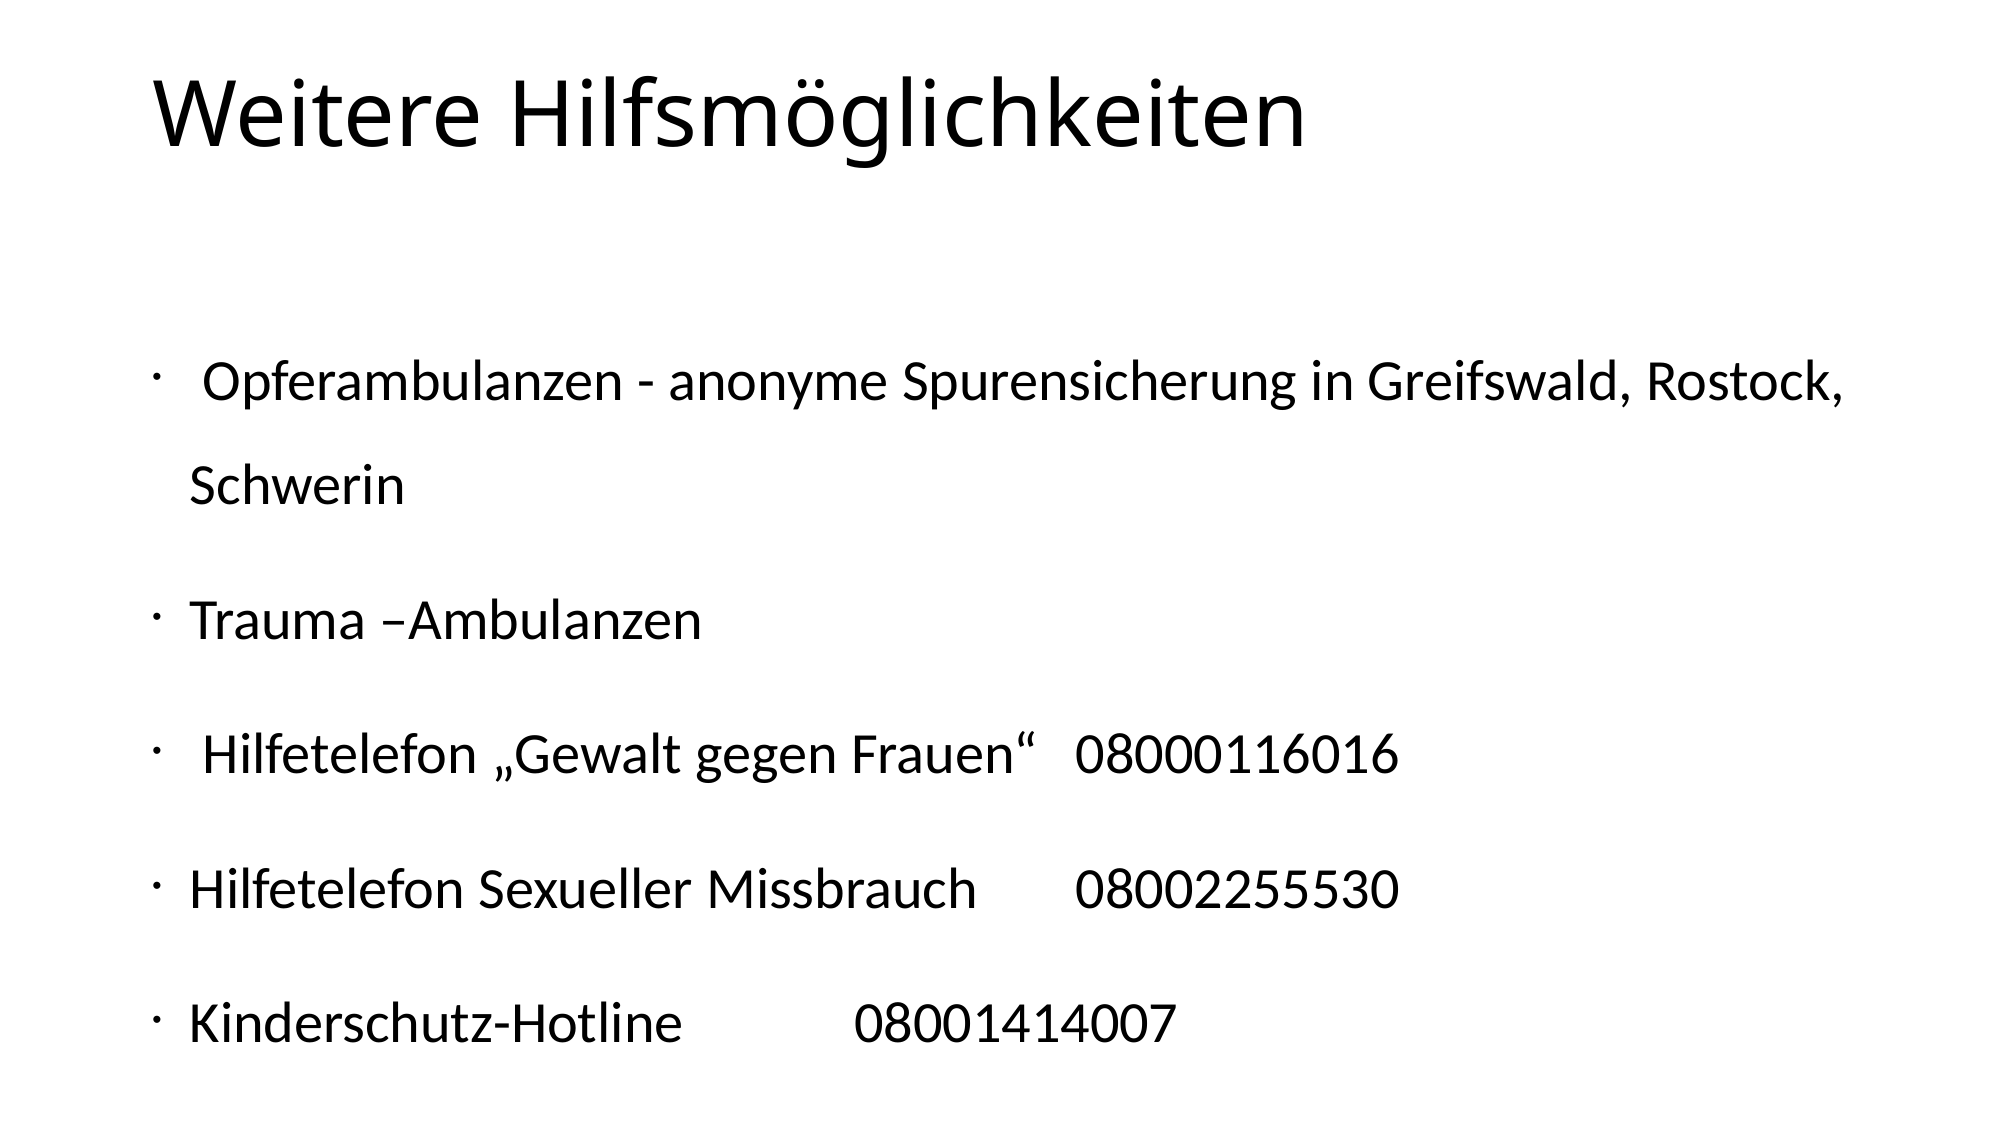

# Weitere Hilfsmöglichkeiten
 Opferambulanzen - anonyme Spurensicherung in Greifswald, Rostock, Schwerin
Trauma –Ambulanzen
 Hilfetelefon „Gewalt gegen Frauen“ 	08000116016
Hilfetelefon Sexueller Missbrauch 		08002255530
Kinderschutz-Hotline 			08001414007
Jugendamt
Polizei